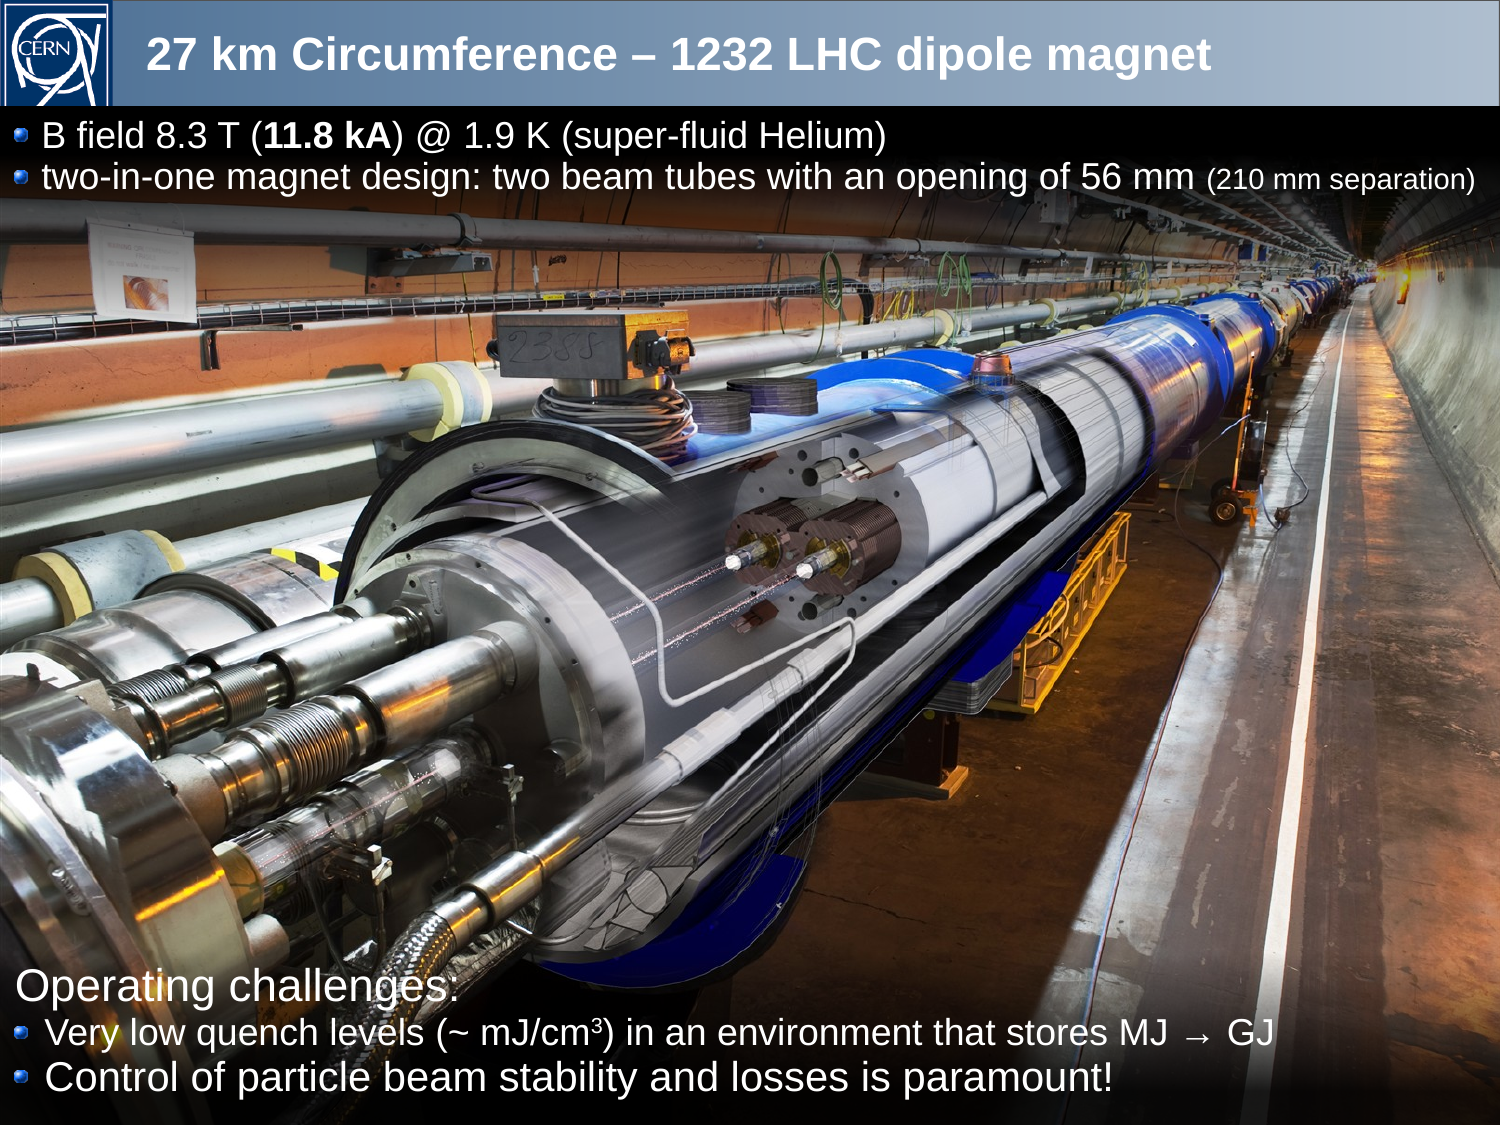

# 27 km Circumference – 1232 LHC dipole magnet
B field 8.3 T (11.8 kA) @ 1.9 K (super-fluid Helium)
two-in-one magnet design: two beam tubes with an opening of 56 mm (210 mm separation)
Operating challenges:
Very low quench levels (~ mJ/cm3) in an environment that stores MJ → GJ
Control of particle beam stability and losses is paramount!